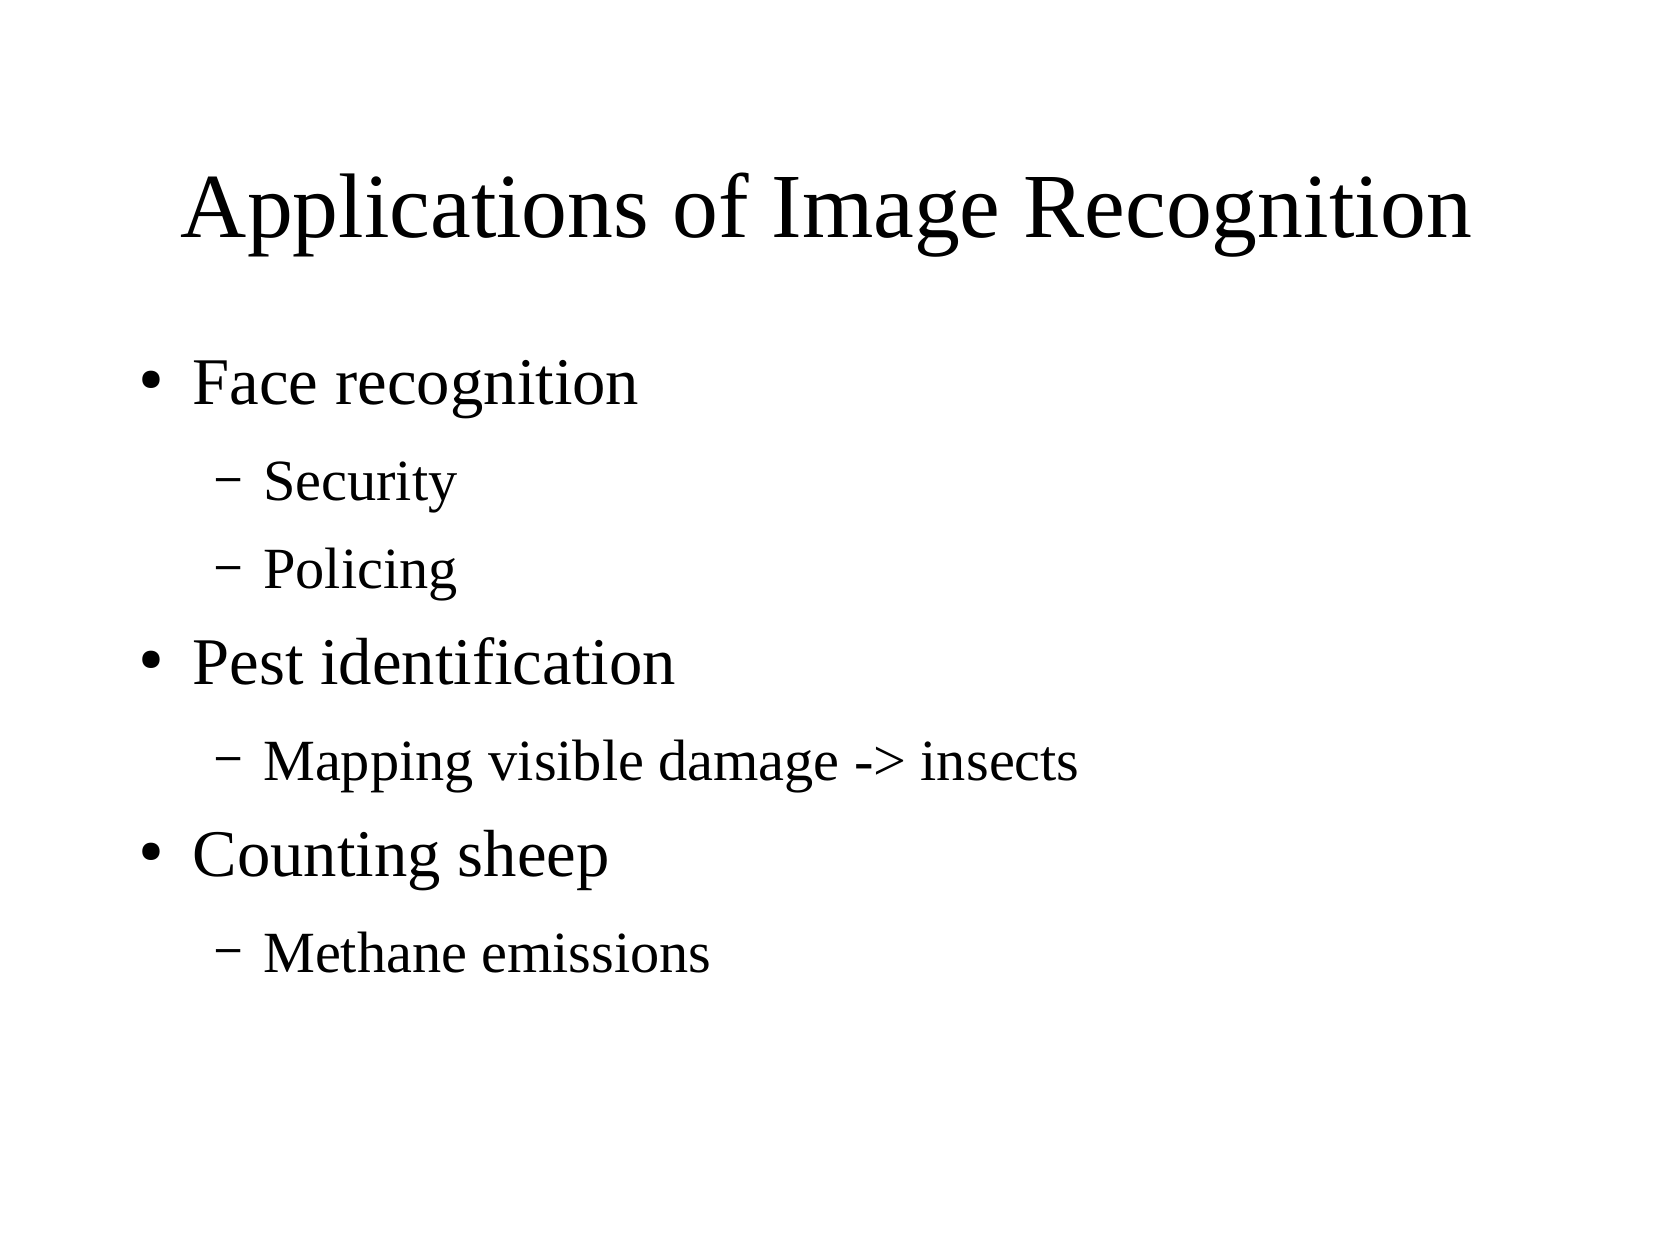

# Applications of Image Recognition
Face recognition
Security
Policing
Pest identification
Mapping visible damage -> insects
Counting sheep
Methane emissions